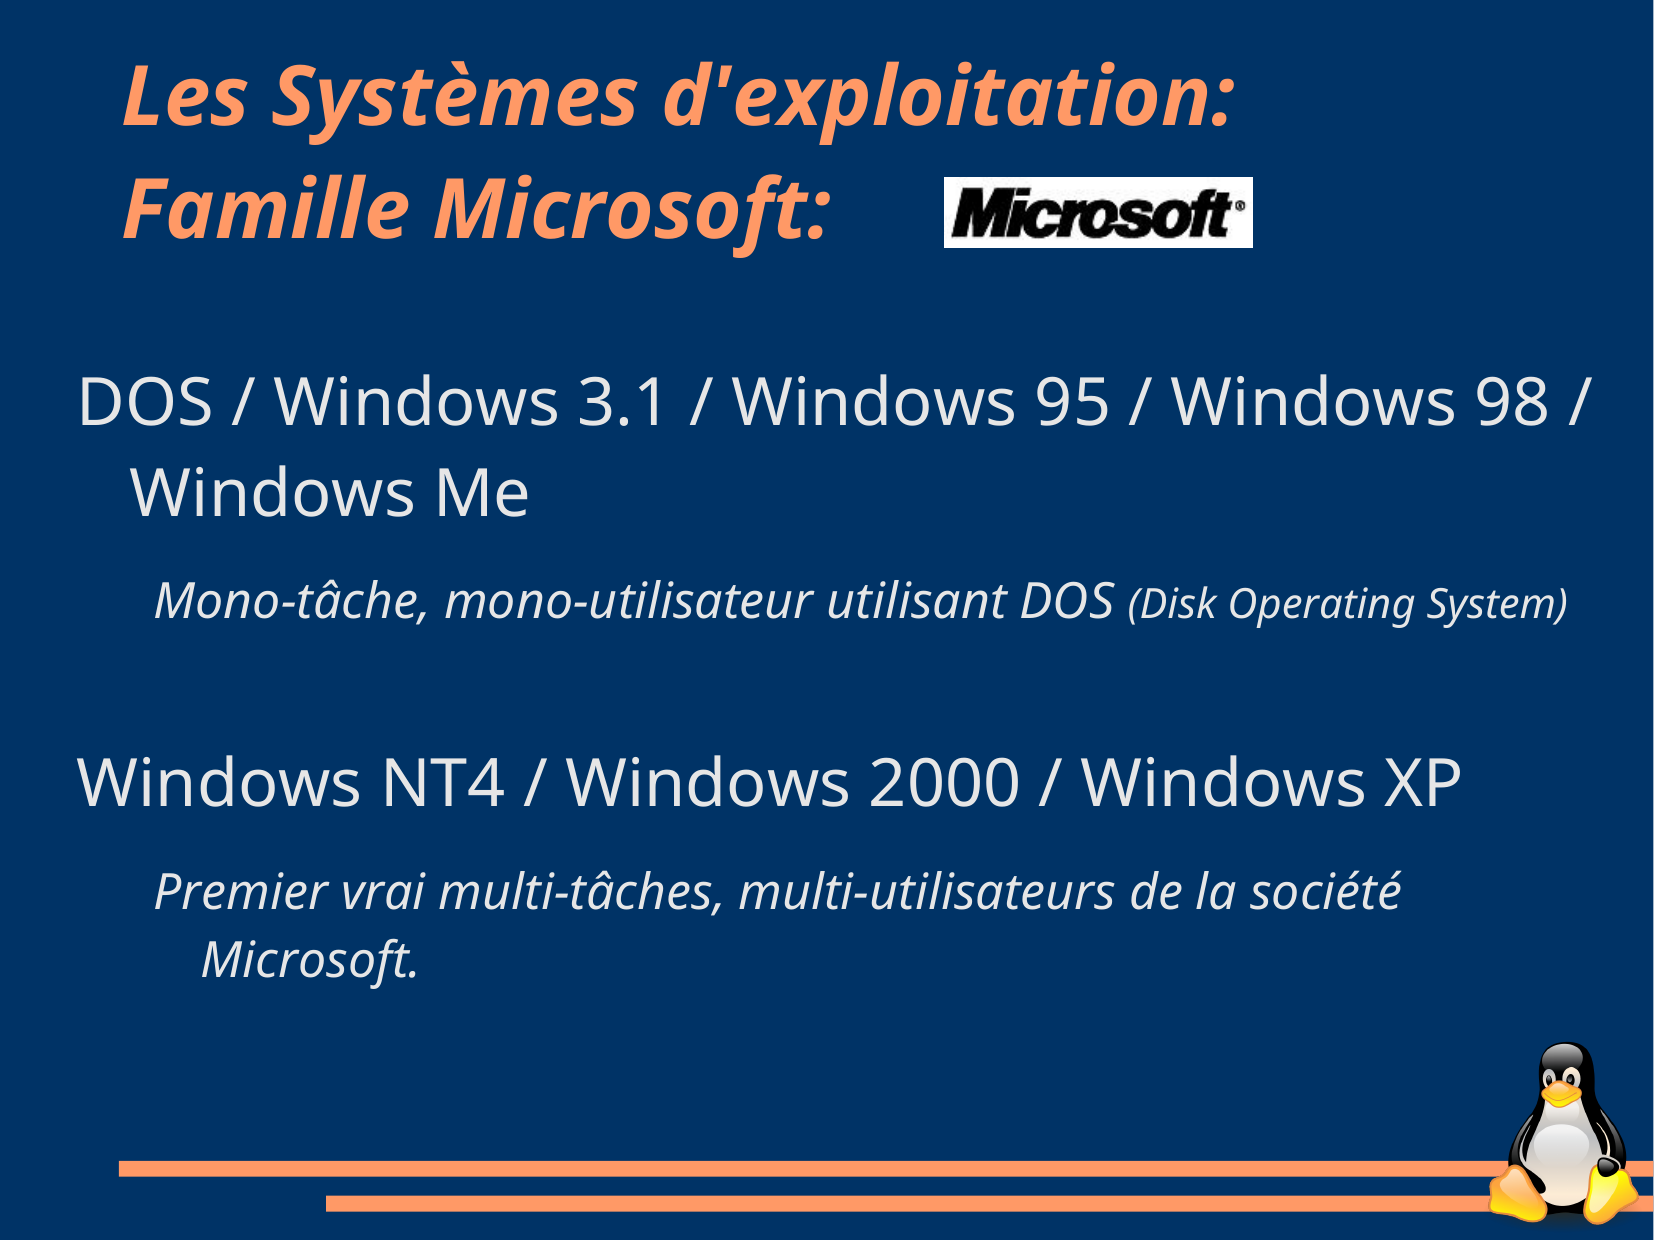

# Les Systèmes d'exploitation: Famille Microsoft:
DOS / Windows 3.1 / Windows 95 / Windows 98 / Windows Me
Mono-tâche, mono-utilisateur utilisant DOS (Disk Operating System)
Windows NT4 / Windows 2000 / Windows XP
Premier vrai multi-tâches, multi-utilisateurs de la société Microsoft.